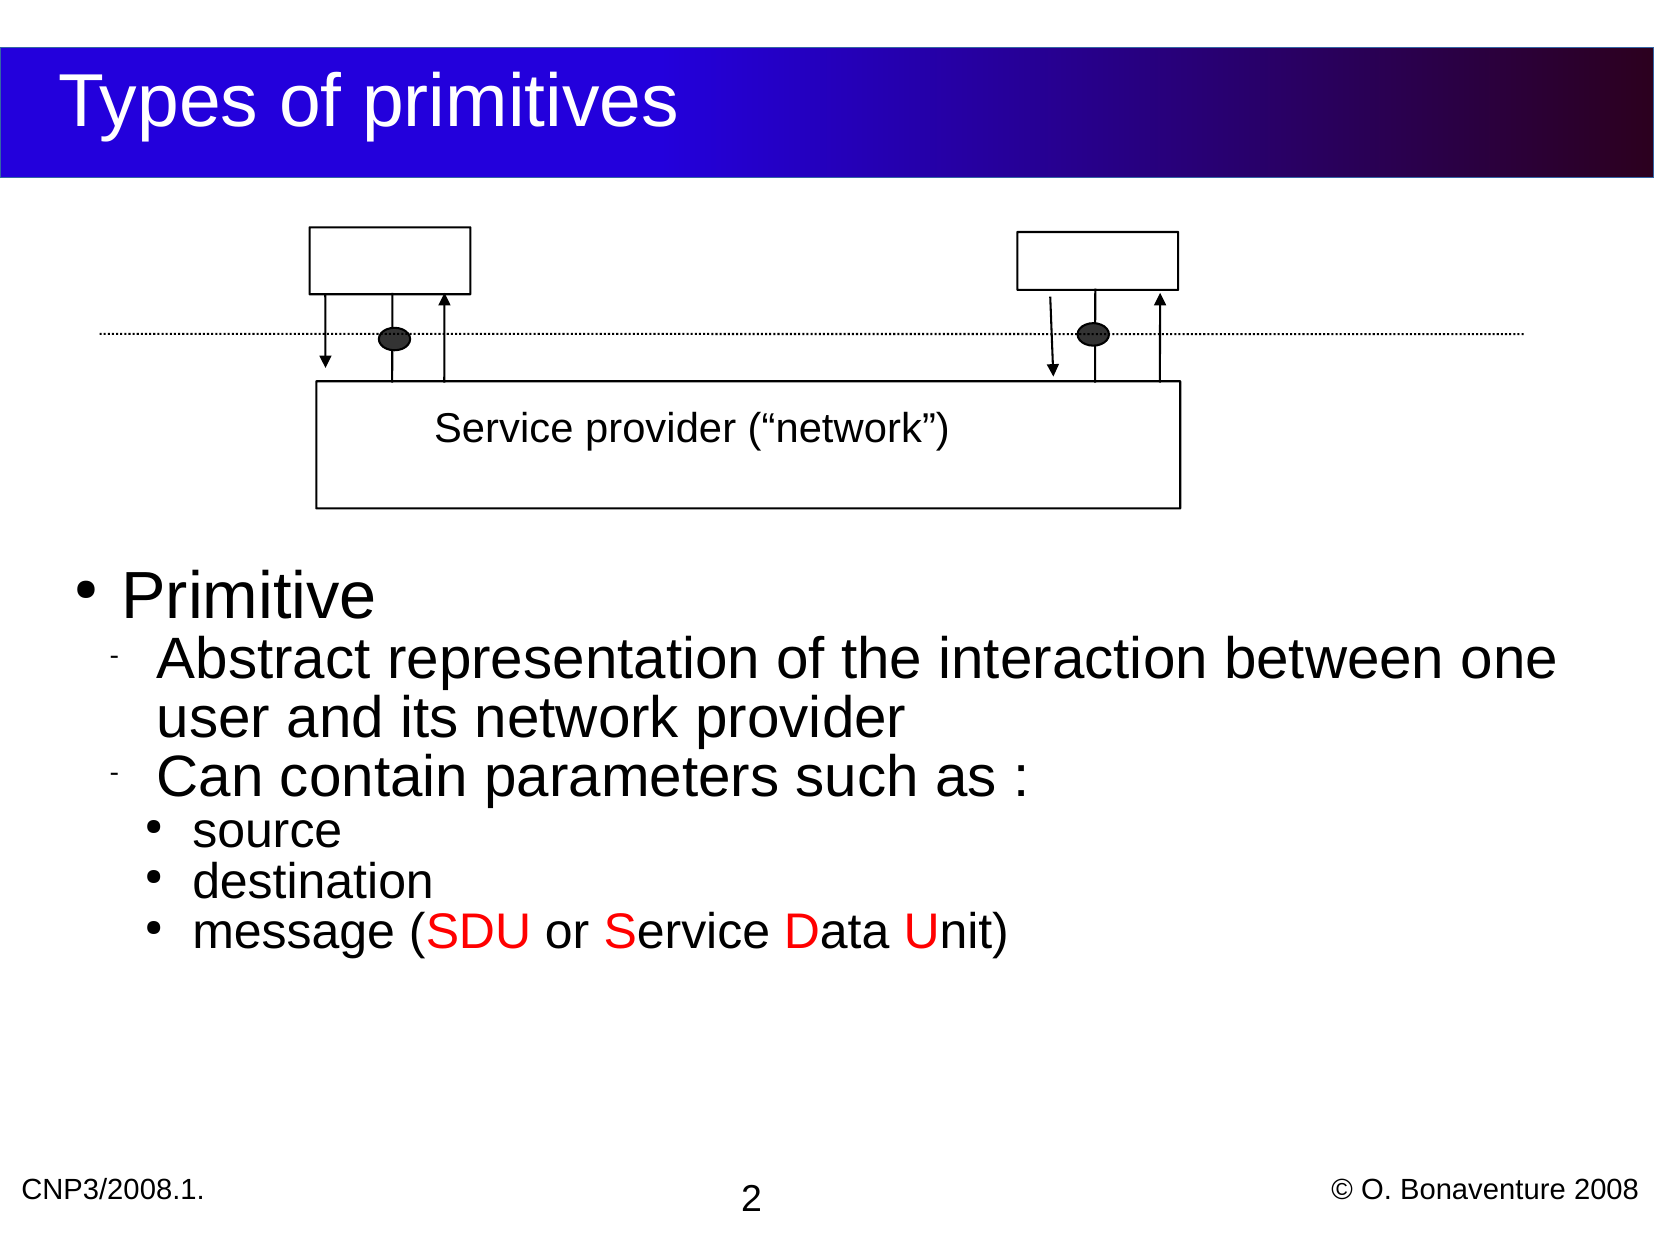

# Types of primitives
Service provider (“network”)
Primitive
Abstract representation of the interaction between one user and its network provider
Can contain parameters such as :
source
destination
message (SDU or Service Data Unit)
CNP3/2008.1.
© O. Bonaventure 2008